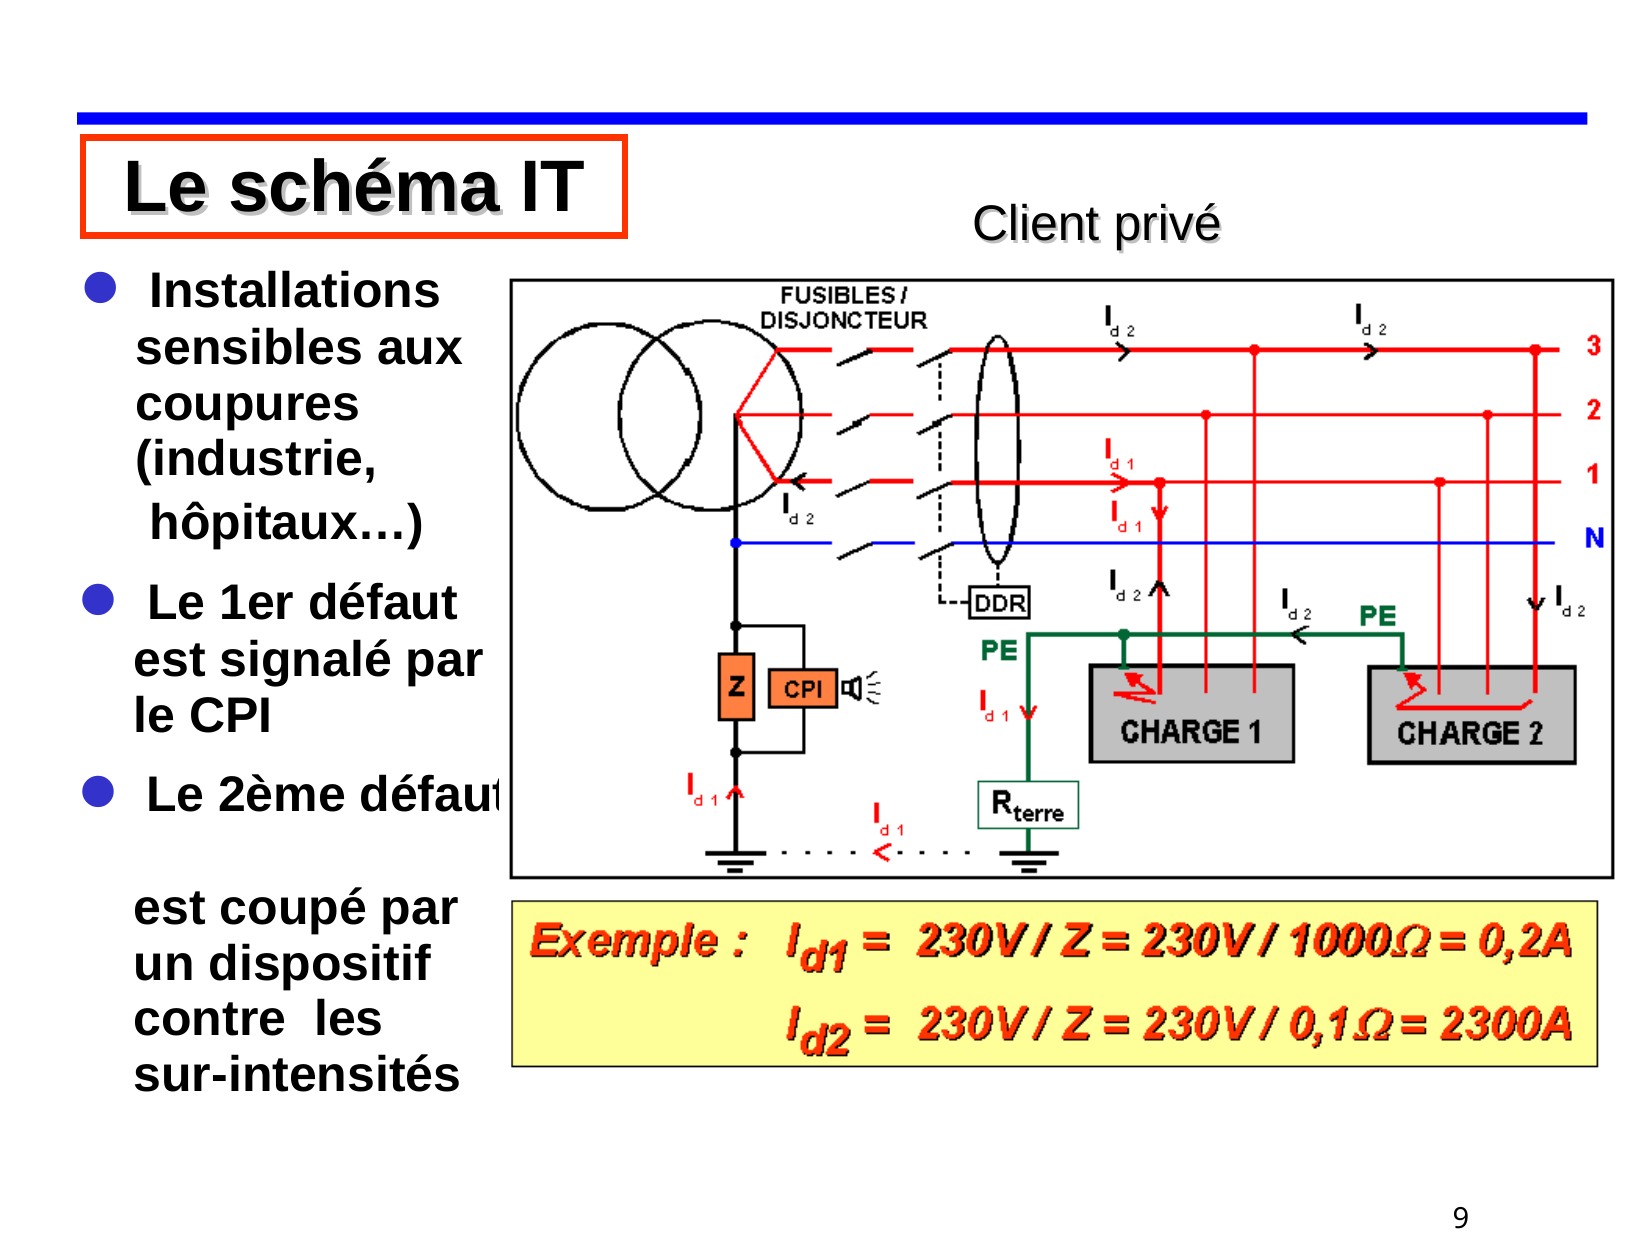

Le schéma IT
Client privé
 Installations
 sensibles aux
 coupures
 (industrie,
 hôpitaux…)‏
 Le 1er défaut
 est signalé par
 le CPI
 Le 2ème défaut
 est coupé par
 un dispositif
 contre les
 sur-intensités